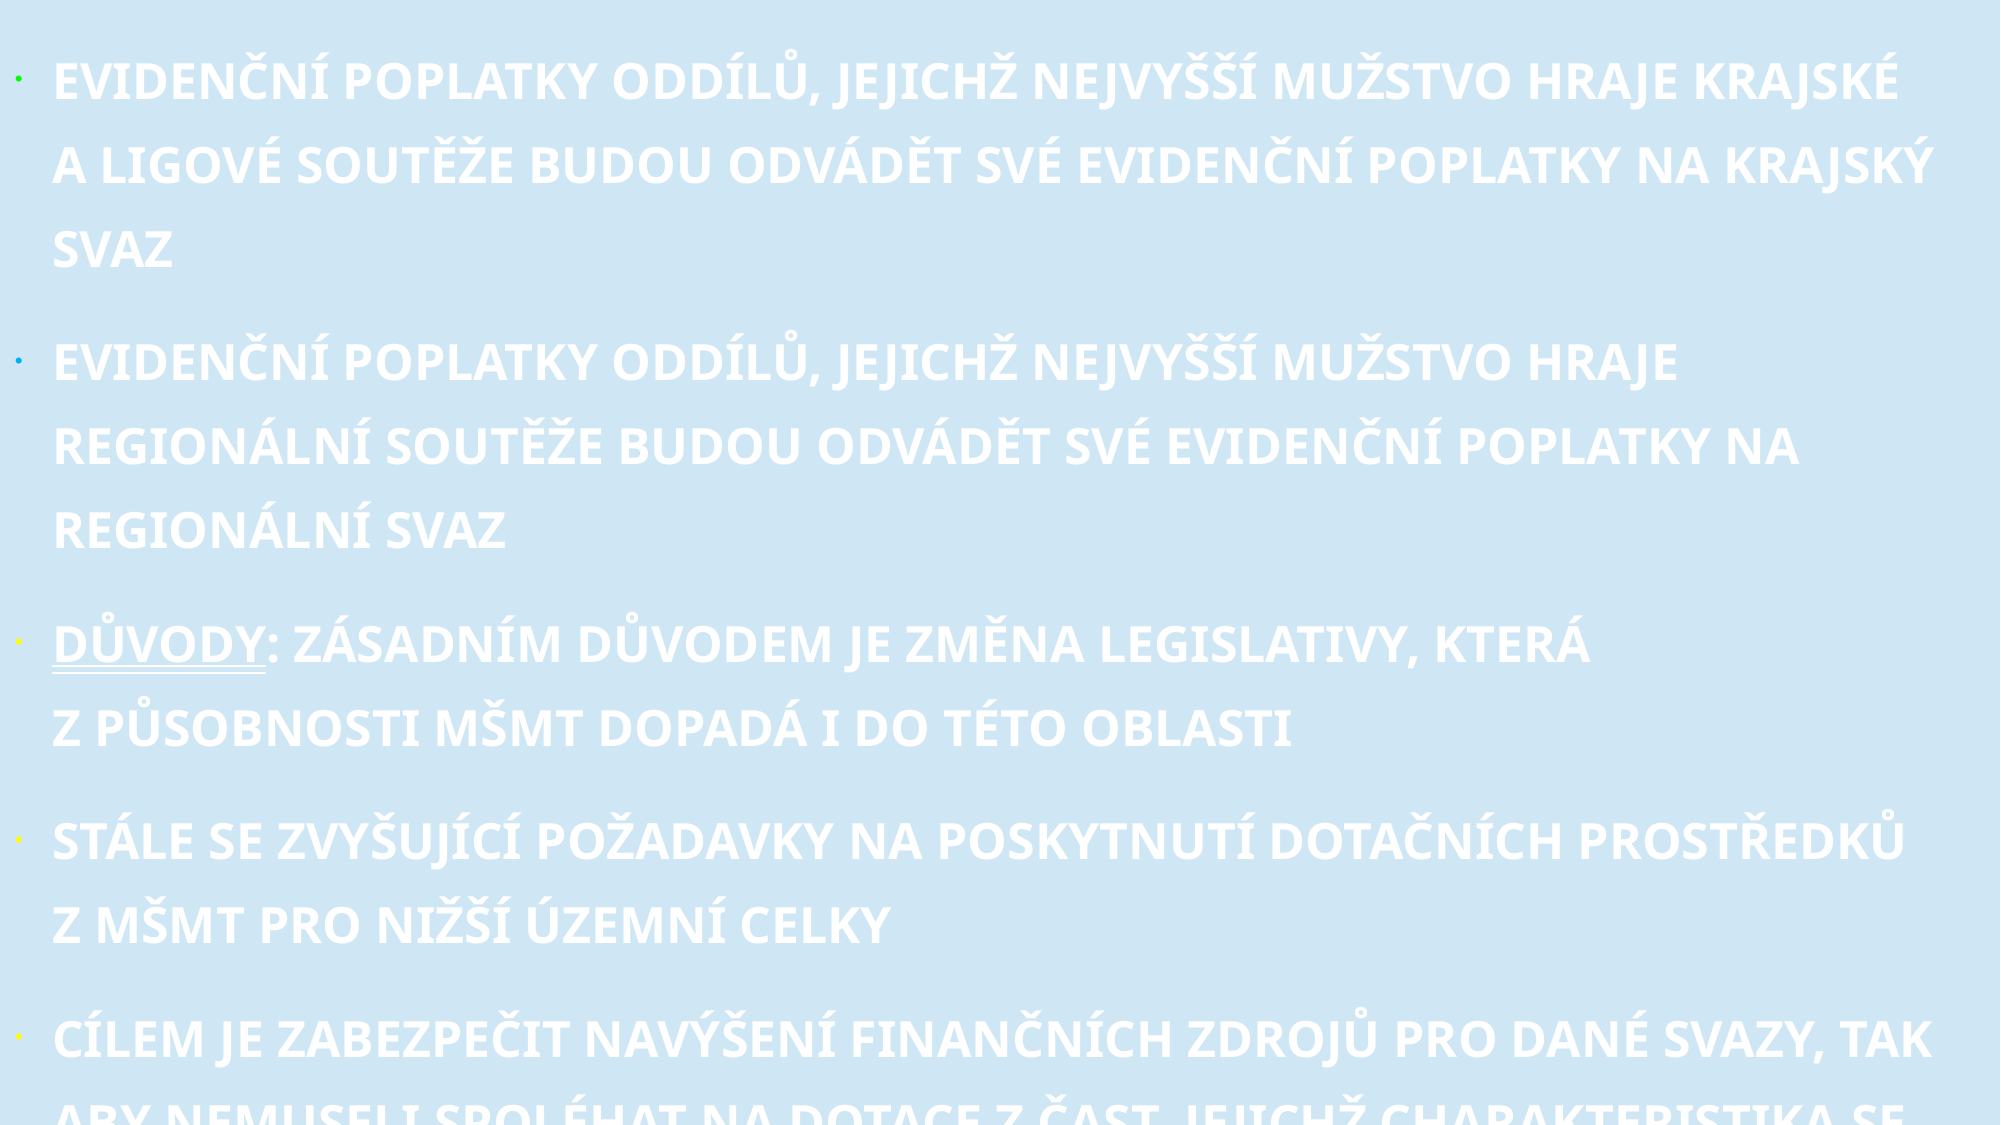

# EVIDENČNÍ POPLATKY ODDÍLŮ, JEJICHŽ NEJVYŠŠÍ MUŽSTVO HRAJE KRAJSKÉ A LIGOVÉ SOUTĚŽE BUDOU ODVÁDĚT SVÉ EVIDENČNÍ POPLATKY NA KRAJSKÝ SVAZ
EVIDENČNÍ POPLATKY ODDÍLŮ, JEJICHŽ NEJVYŠŠÍ MUŽSTVO HRAJE REGIONÁLNÍ SOUTĚŽE BUDOU ODVÁDĚT SVÉ EVIDENČNÍ POPLATKY NA REGIONÁLNÍ SVAZ
DŮVODY: ZÁSADNÍM DŮVODEM JE ZMĚNA LEGISLATIVY, KTERÁ Z PŮSOBNOSTI MŠMT DOPADÁ I DO TÉTO OBLASTI
STÁLE SE ZVYŠUJÍCÍ POŽADAVKY NA POSKYTNUTÍ DOTAČNÍCH PROSTŘEDKŮ Z MŠMT PRO NIŽŠÍ ÚZEMNÍ CELKY
CÍLEM JE ZABEZPEČIT NAVÝŠENÍ FINANČNÍCH ZDROJŮ PRO DANÉ SVAZY, TAK ABY NEMUSELI SPOLÉHAT NA DOTACE Z ČAST, JEJICHŽ CHARAKTERISTIKA SE KAŽDÝM ROKEM MĚNÍ A MOHLI KAŽDOROČNĚ POČÍTAT S PRAVIDELNÝM VYŠŠÍM PŘÍJMEM Z EVIDENČNÍCH POPLATKŮ